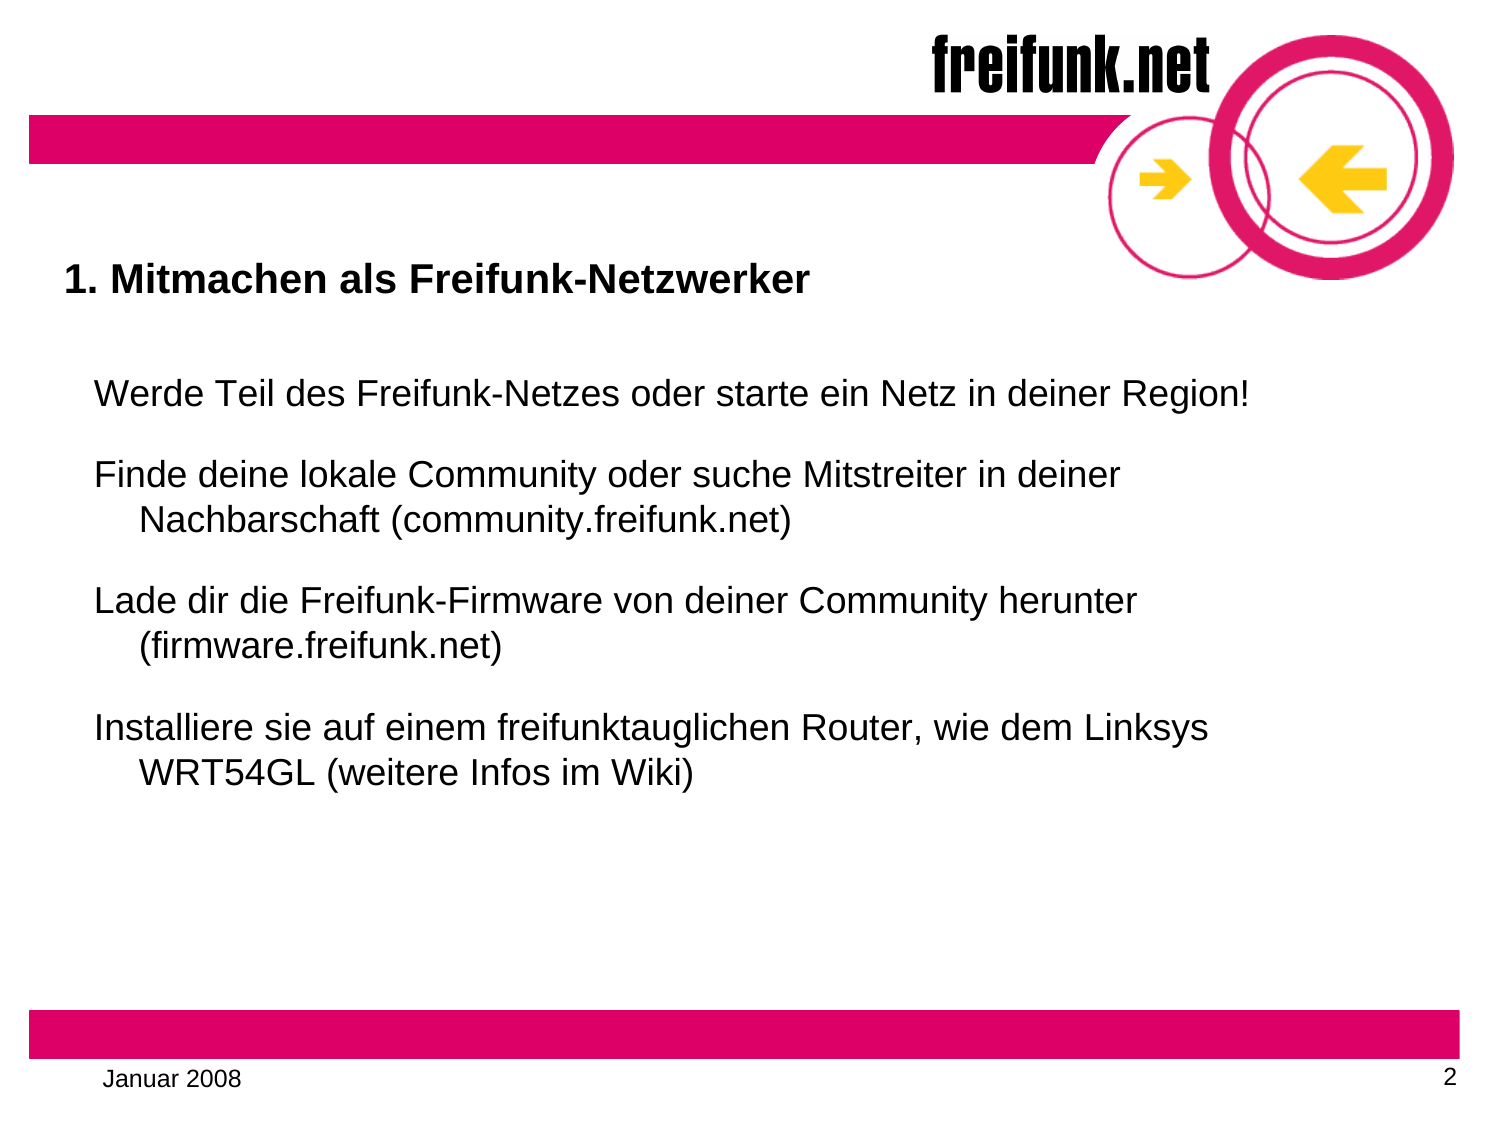

1. Mitmachen als Freifunk-Netzwerker
Werde Teil des Freifunk-Netzes oder starte ein Netz in deiner Region!
Finde deine lokale Community oder suche Mitstreiter in deiner Nachbarschaft (community.freifunk.net)
Lade dir die Freifunk-Firmware von deiner Community herunter (firmware.freifunk.net)
Installiere sie auf einem freifunktauglichen Router, wie dem Linksys WRT54GL (weitere Infos im Wiki)
2
Januar 2008